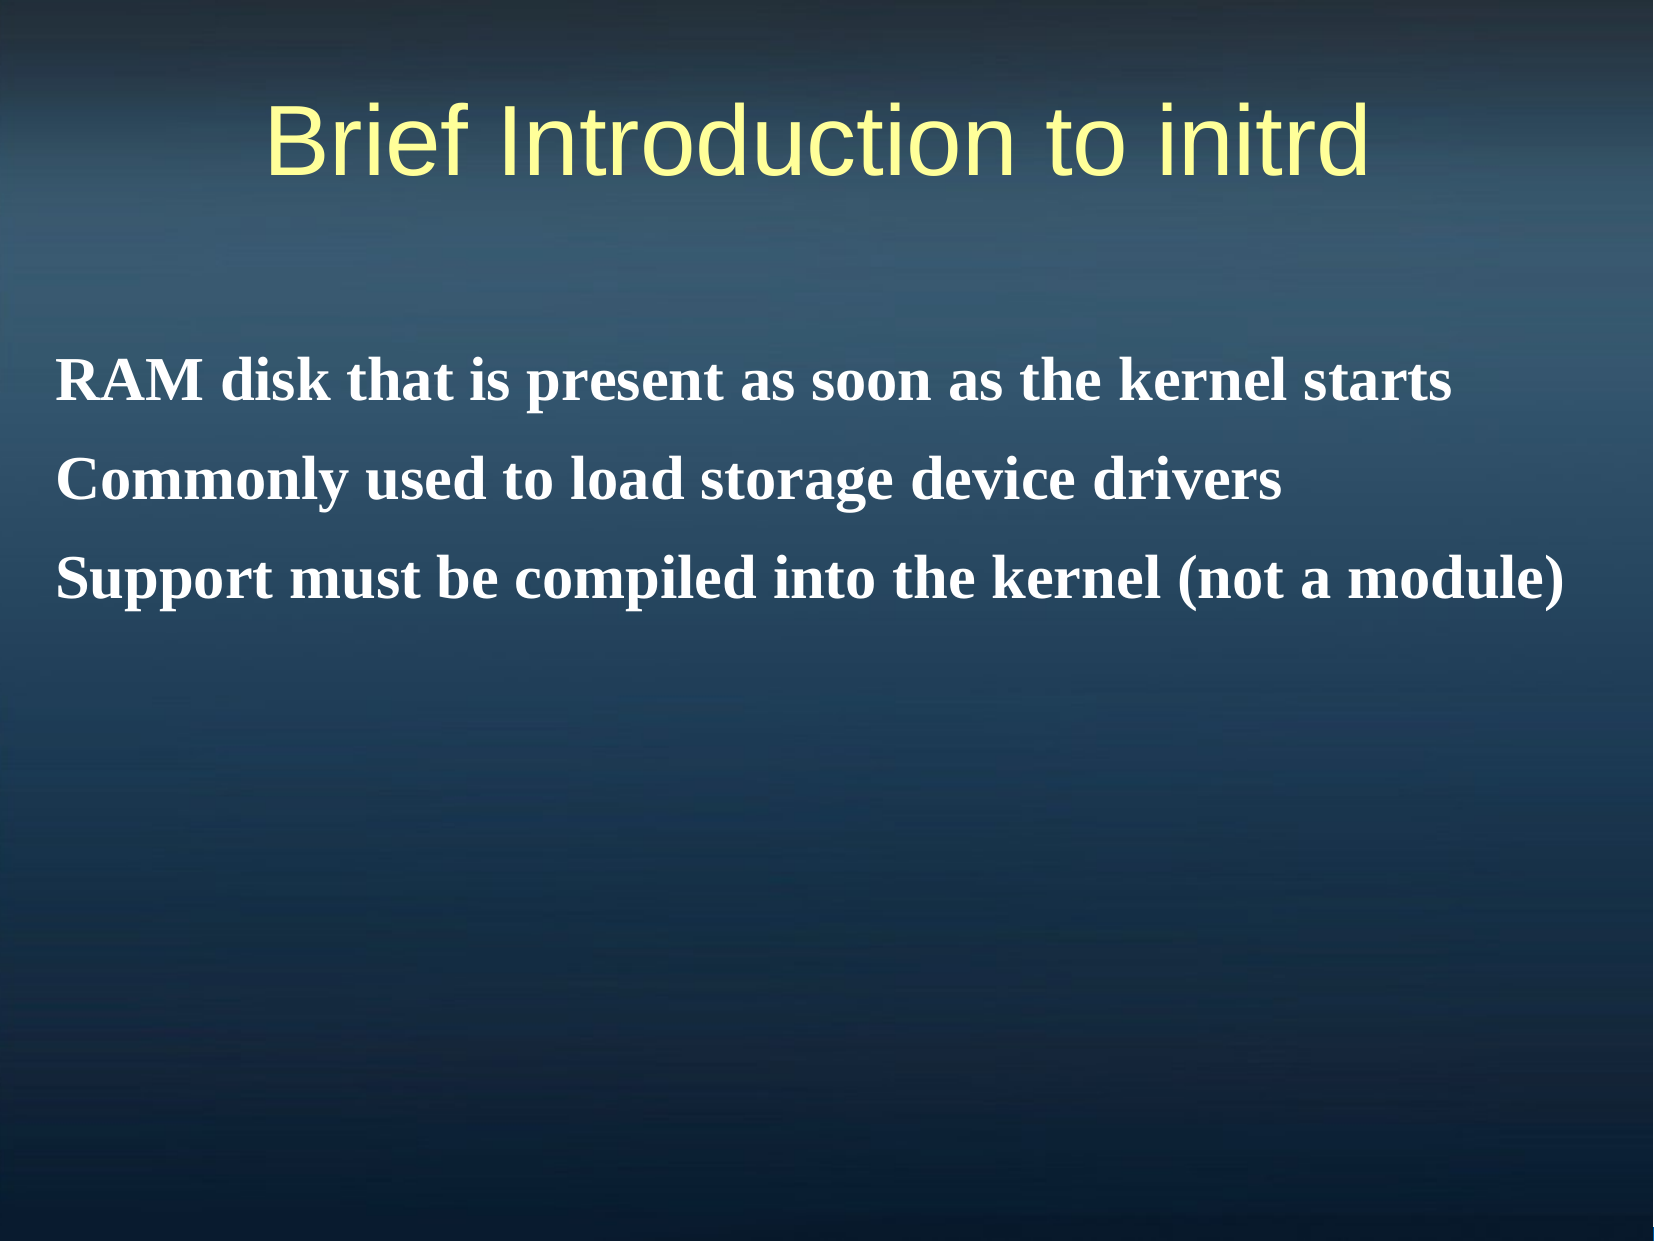

# Brief Introduction to initrd
RAM disk that is present as soon as the kernel starts
Commonly used to load storage device drivers
Support must be compiled into the kernel (not a module)